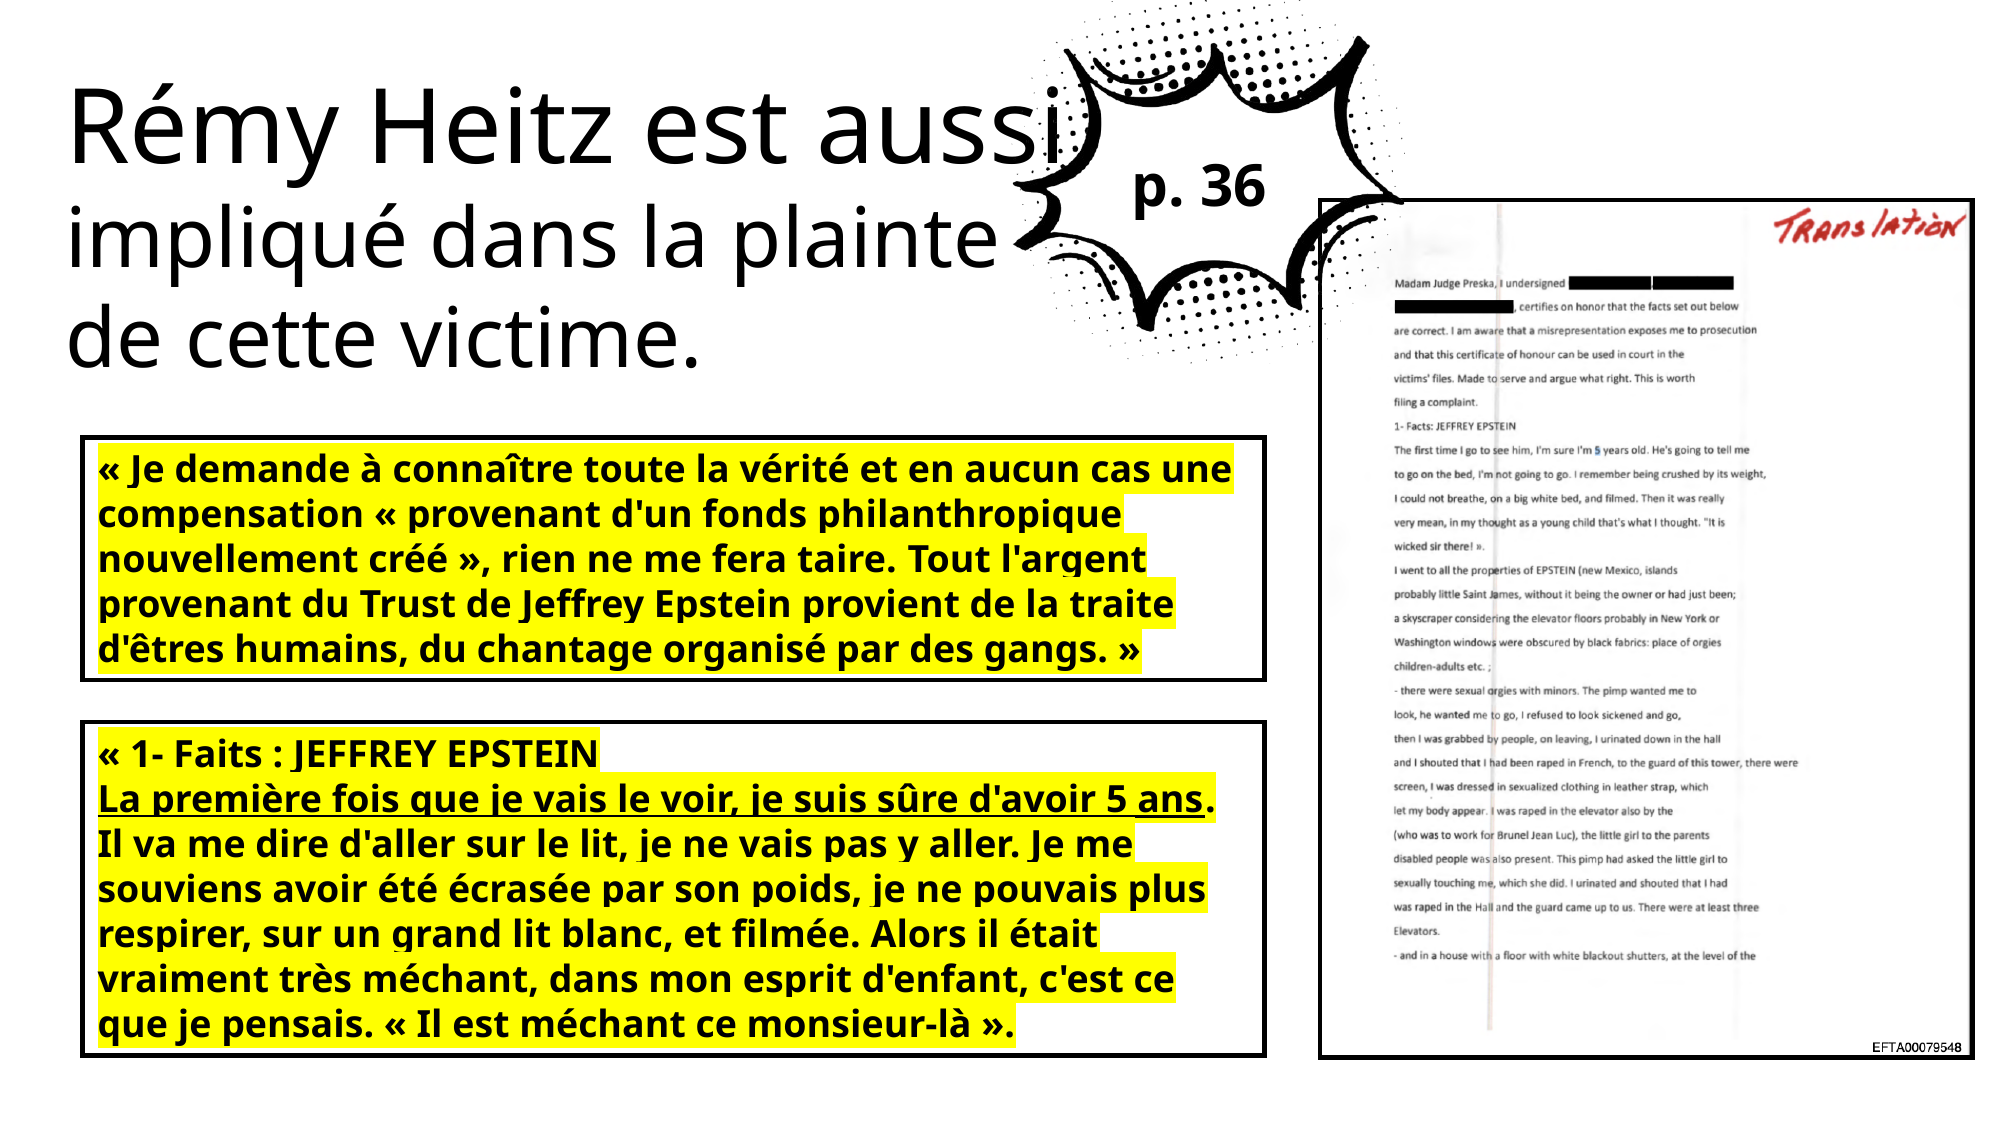

Rémy Heitz est aussi
impliqué dans la plainte
de cette victime.
p. 36
« Je demande à connaître toute la vérité et en aucun cas une compensation « provenant d'un fonds philanthropique nouvellement créé », rien ne me fera taire. Tout l'argent provenant du Trust de Jeffrey Epstein provient de la traite d'êtres humains, du chantage organisé par des gangs. »
« 1- Faits : JEFFREY EPSTEIN
La première fois que je vais le voir, je suis sûre d'avoir 5 ans. Il va me dire d'aller sur le lit, je ne vais pas y aller. Je me souviens avoir été écrasée par son poids, je ne pouvais plus respirer, sur un grand lit blanc, et filmée. Alors il était vraiment très méchant, dans mon esprit d'enfant, c'est ce que je pensais. « Il est méchant ce monsieur-là ».